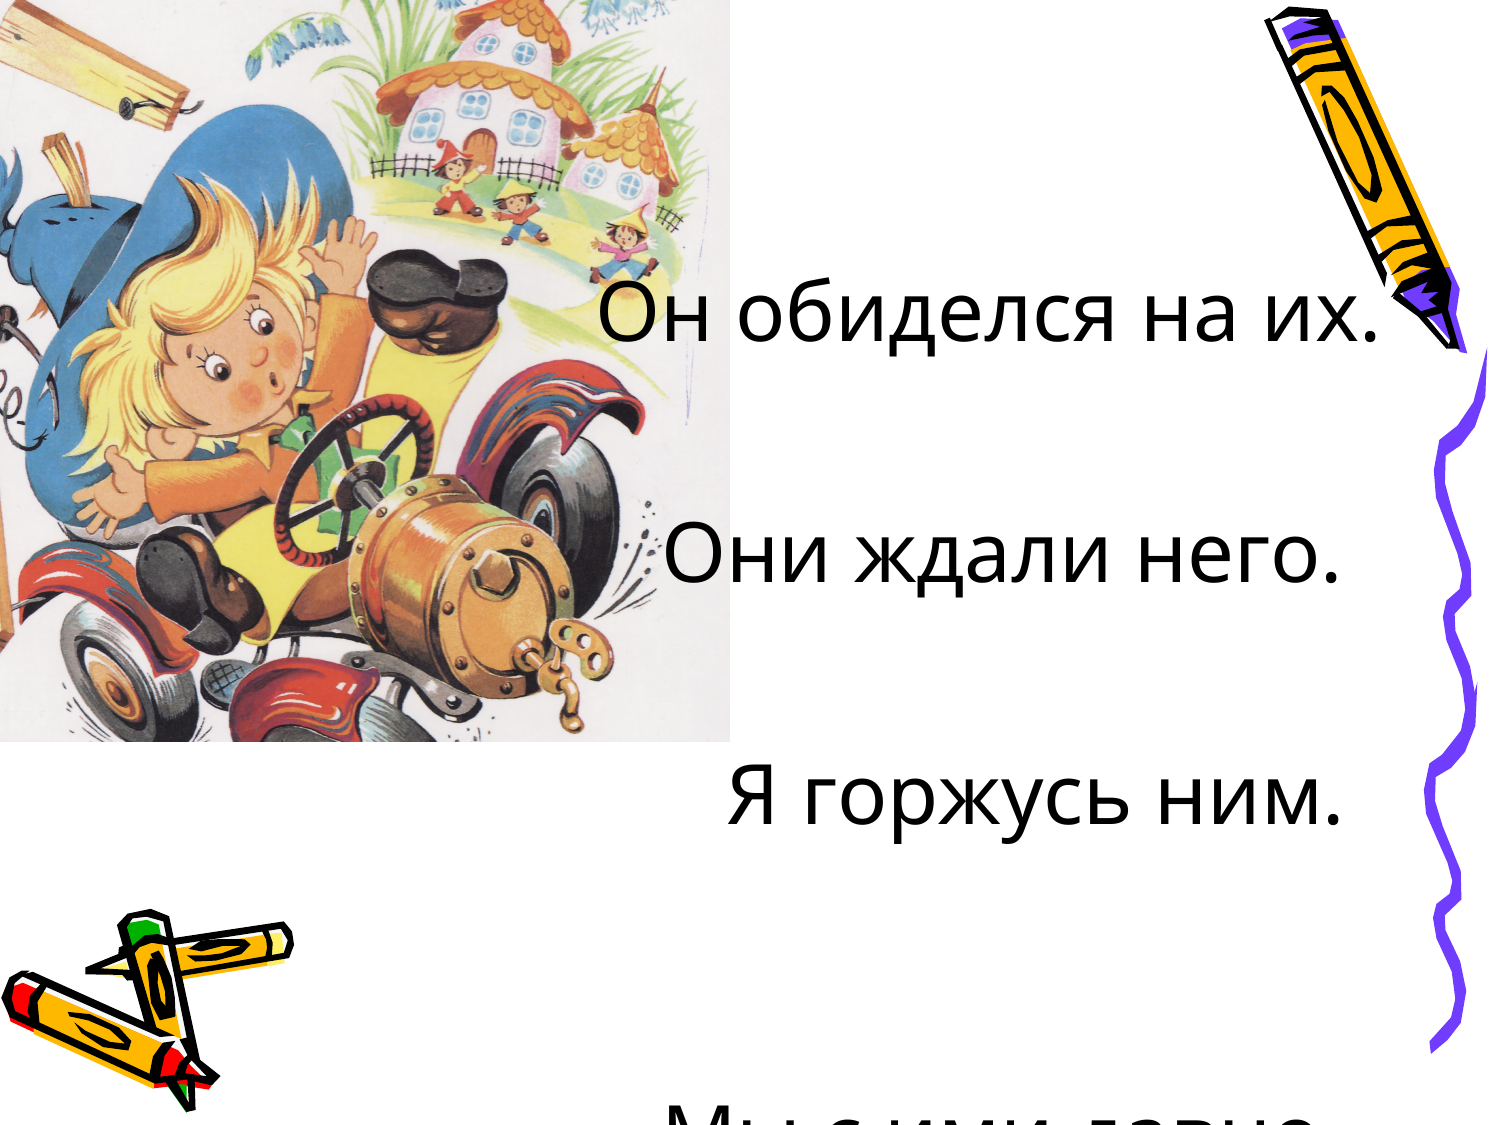

# Он обиделся на их.
 Они ждали него.
 Я горжусь ним.
 Мы с ими давно
 дружили.